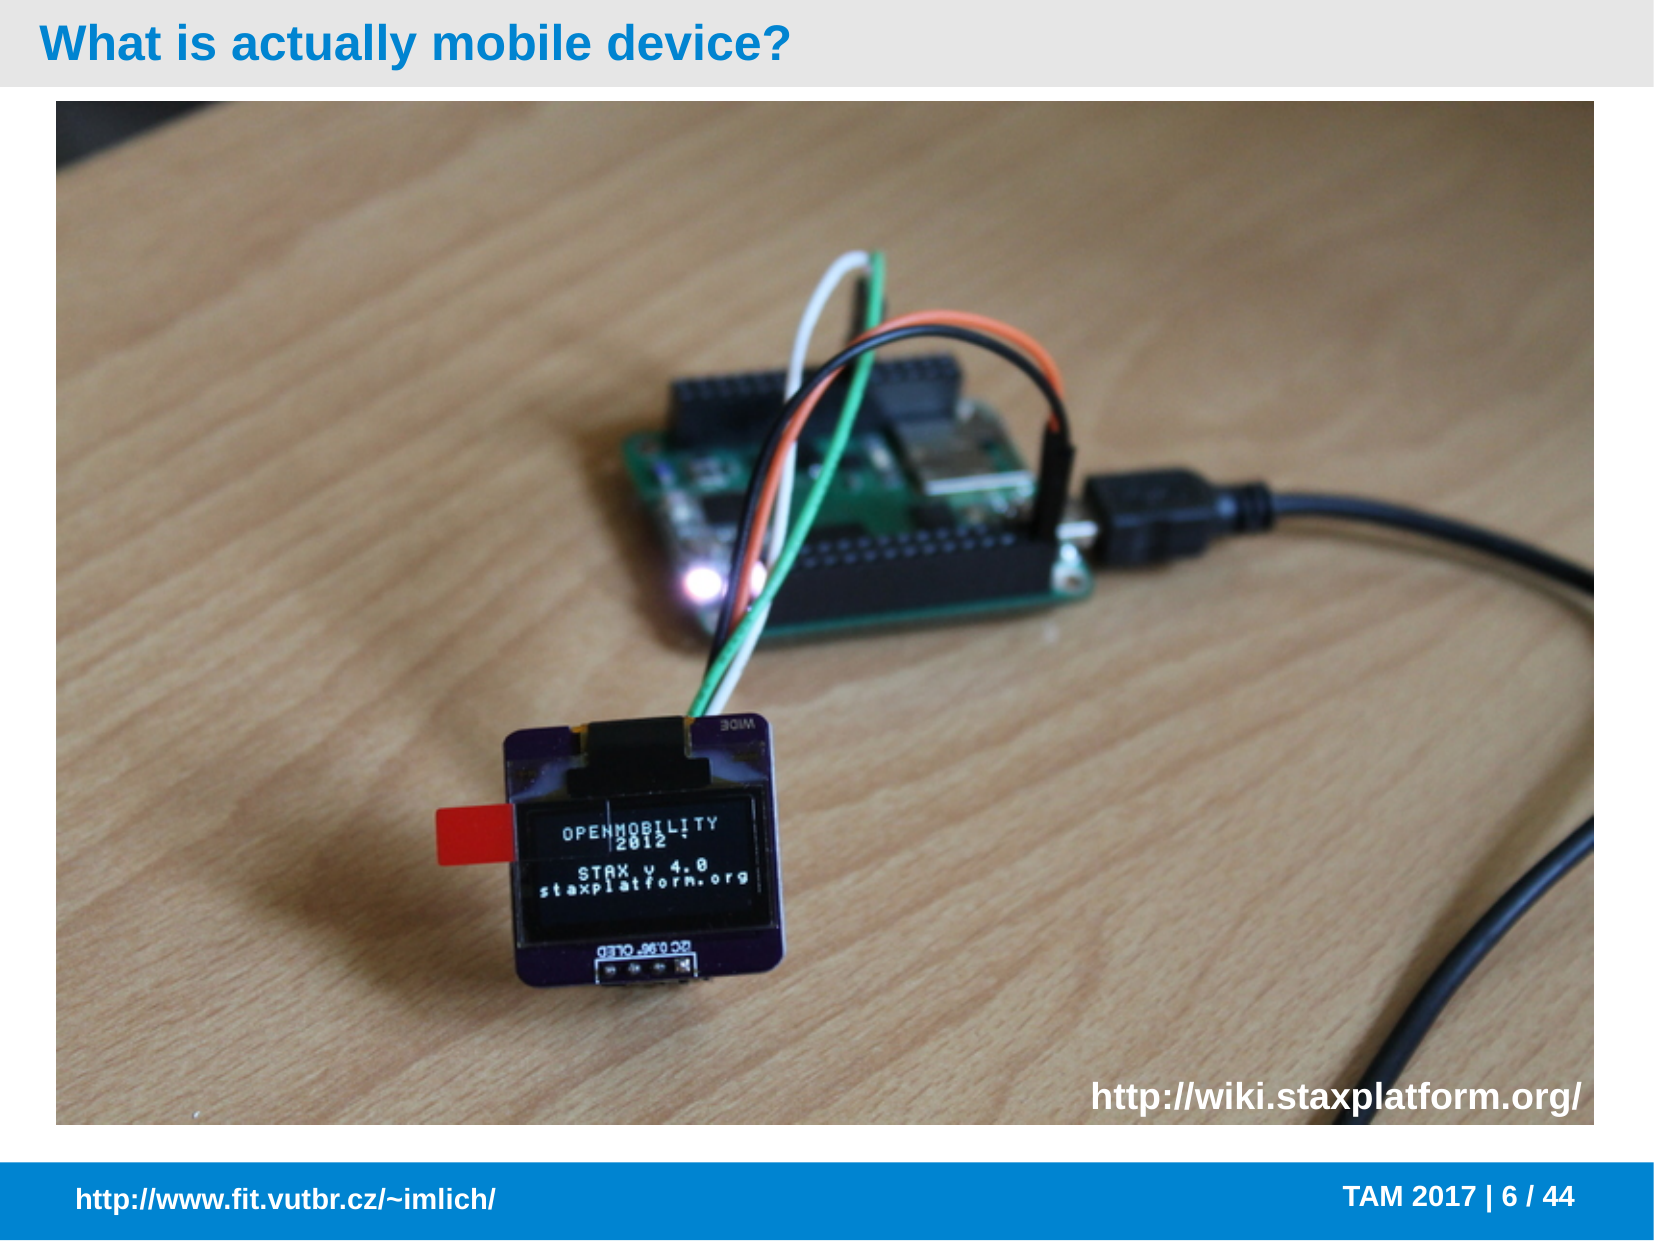

# What is actually mobile device?
http://wiki.staxplatform.org/